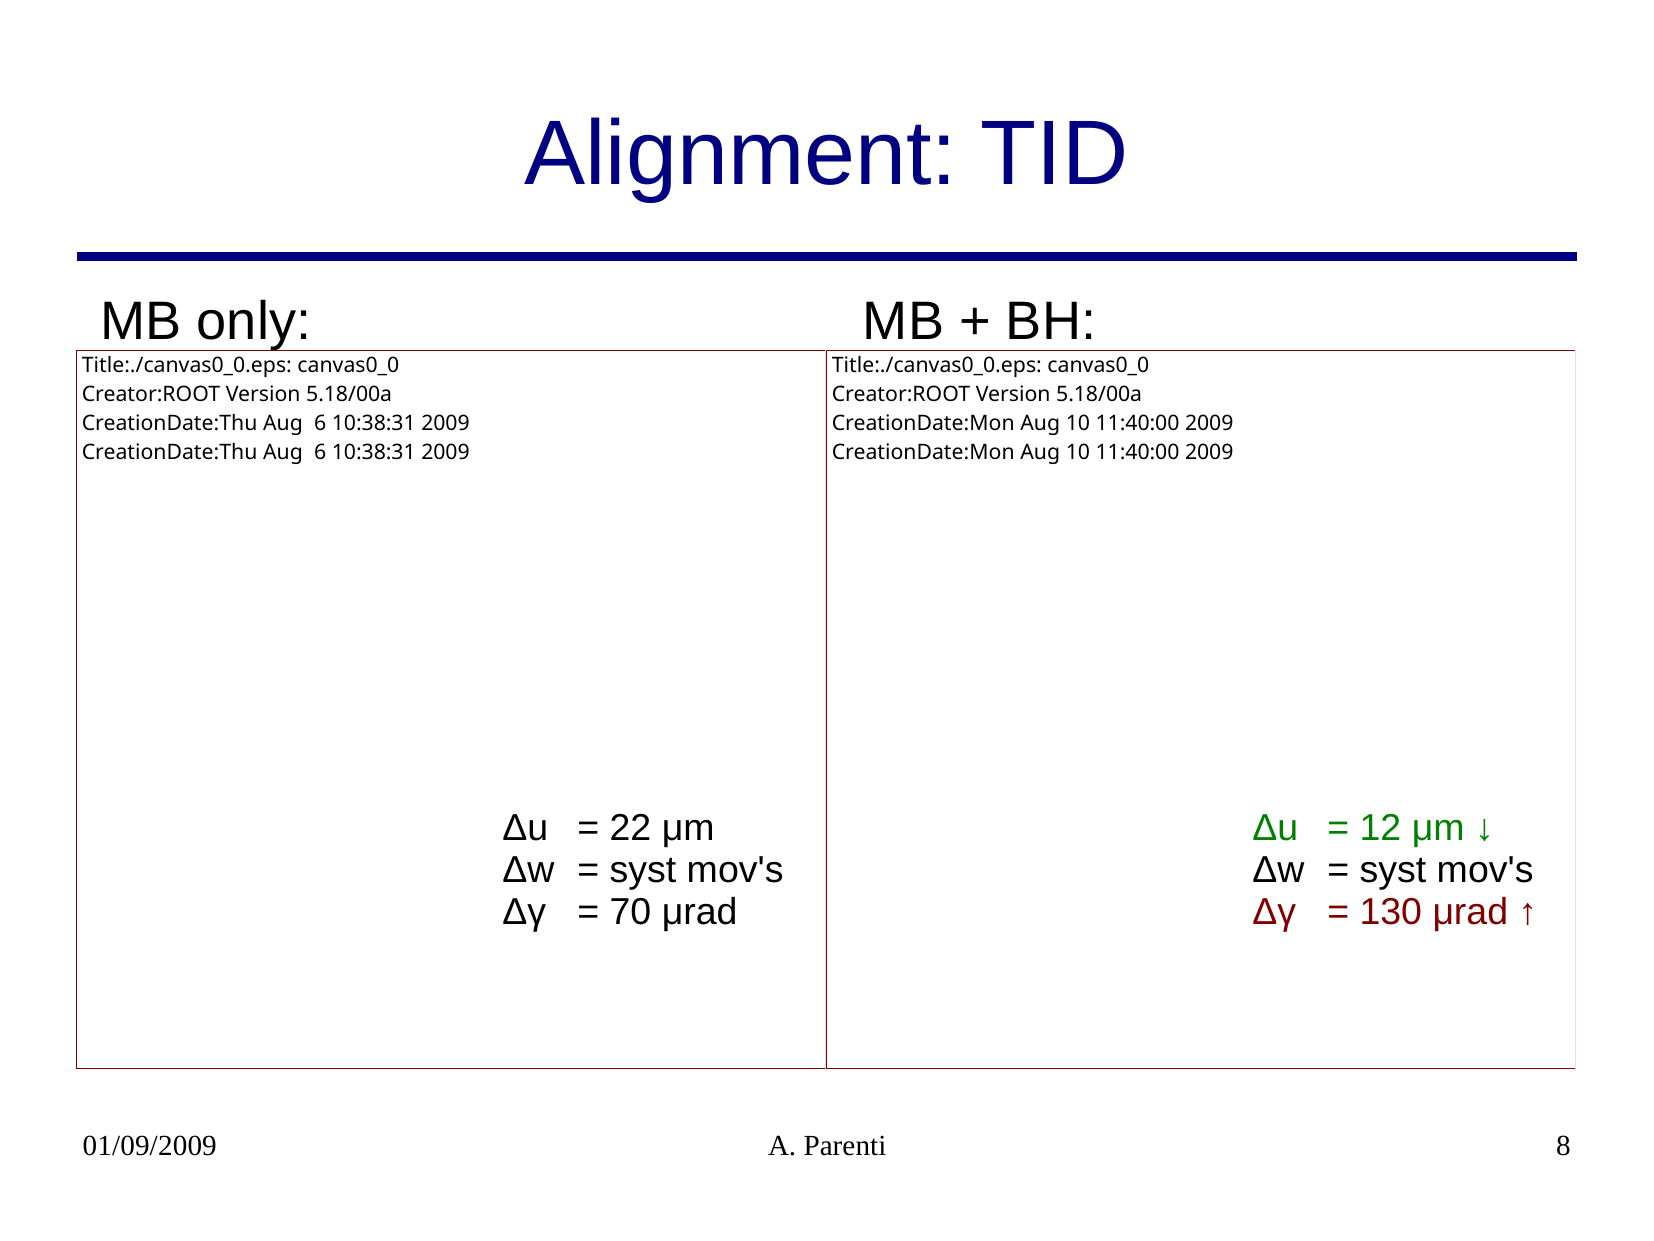

# Alignment: TID
MB only:
MB + BH:
Δu	= 22 μm
Δw	= syst mov's
Δγ	= 70 μrad
Δu	= 12 μm ↓
Δw	= syst mov's
Δγ	= 130 μrad ↑
8